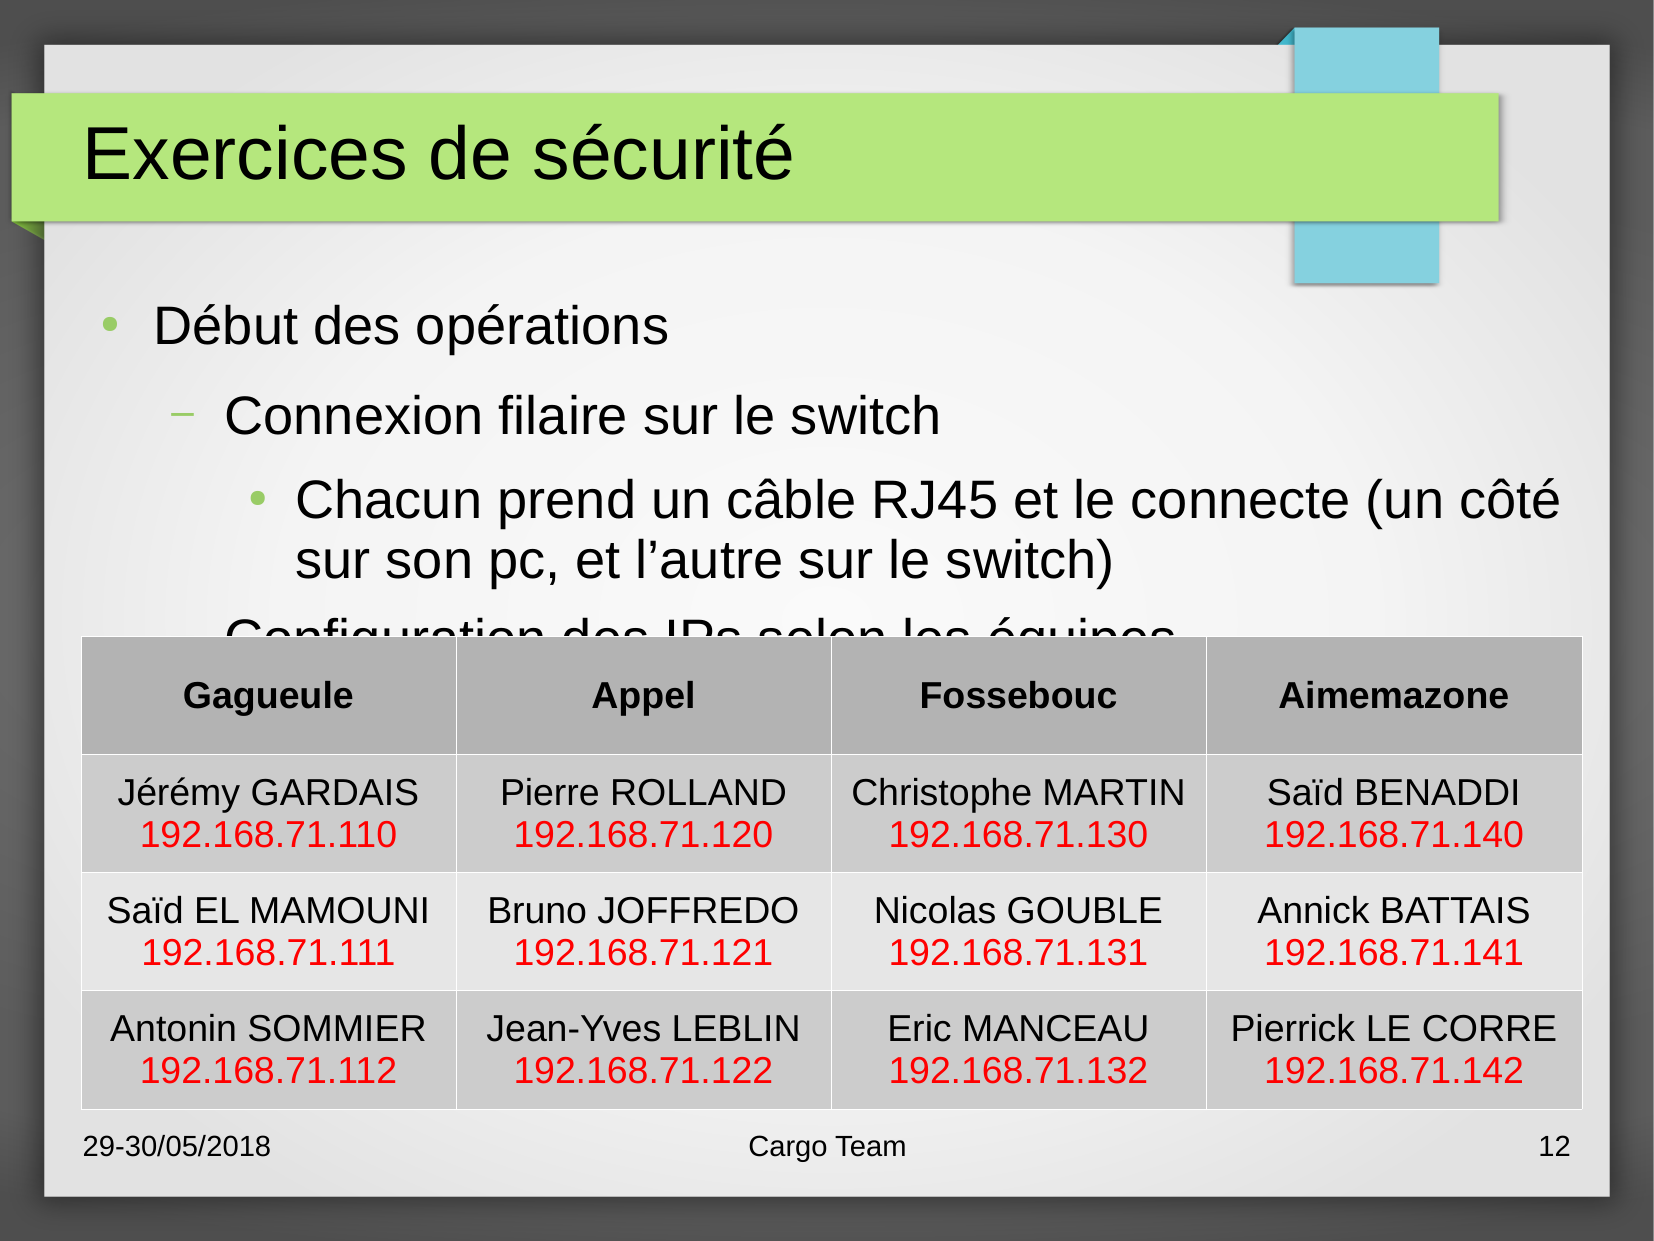

# Exercices de sécurité
Début des opérations
Connexion filaire sur le switch
Chacun prend un câble RJ45 et le connecte (un côté sur son pc, et l’autre sur le switch)
Configuration des IPs selon les équipes
| Gagueule | Appel | Fossebouc | Aimemazone |
| --- | --- | --- | --- |
| Jérémy GARDAIS 192.168.71.110 | Pierre ROLLAND 192.168.71.120 | Christophe MARTIN 192.168.71.130 | Saïd BENADDI 192.168.71.140 |
| Saïd EL MAMOUNI 192.168.71.111 | Bruno JOFFREDO 192.168.71.121 | Nicolas GOUBLE 192.168.71.131 | Annick BATTAIS 192.168.71.141 |
| Antonin SOMMIER 192.168.71.112 | Jean-Yves LEBLIN 192.168.71.122 | Eric MANCEAU 192.168.71.132 | Pierrick LE CORRE 192.168.71.142 |
29-30/05/2018
Cargo Team
12